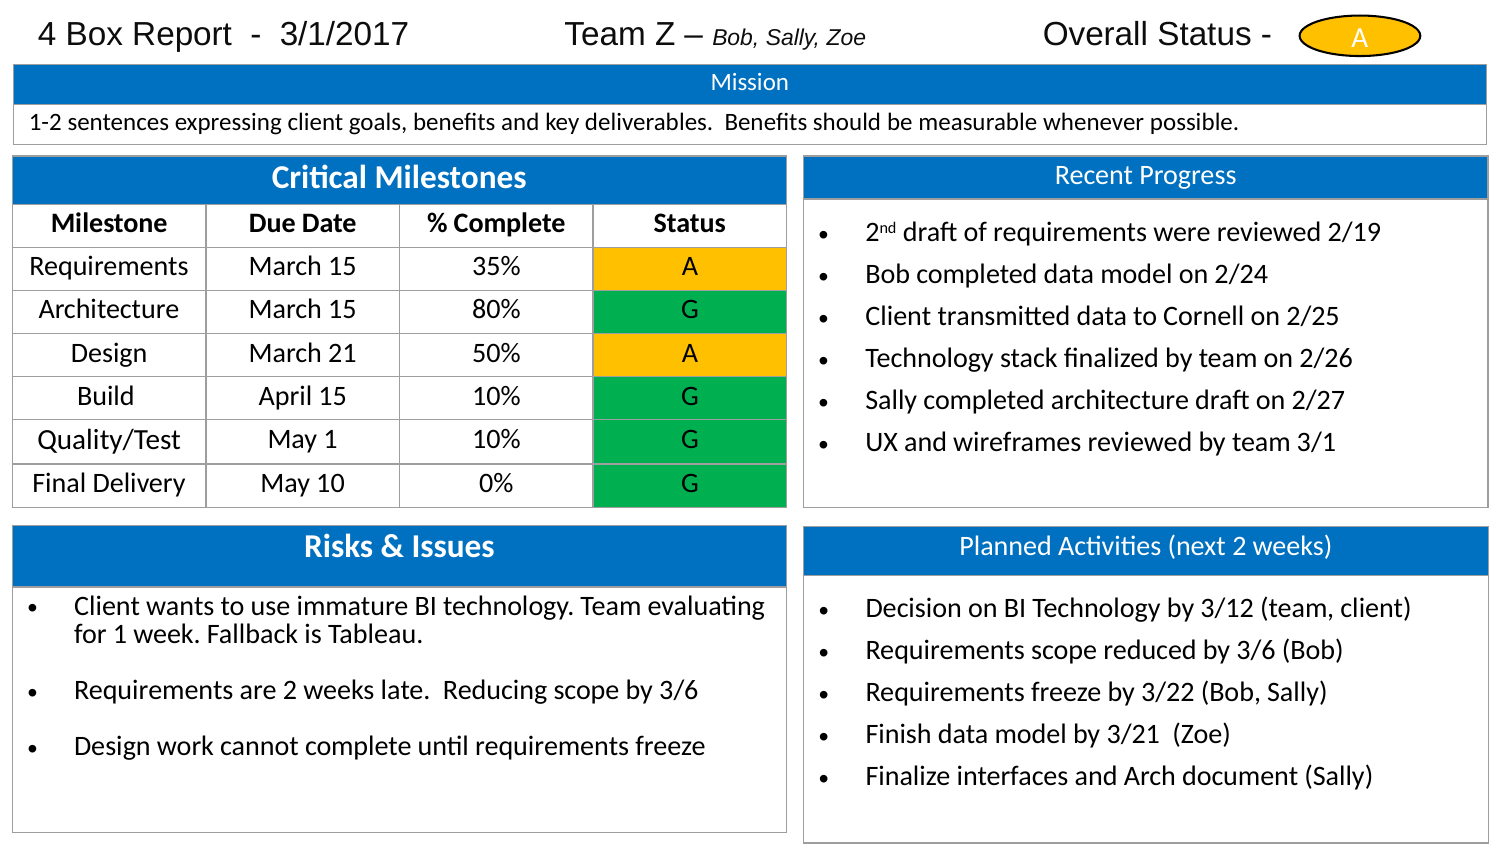

4 Box Report - 3/1/2017
Team Z – Bob, Sally, Zoe
Overall Status -
A
| Mission |
| --- |
| 1-2 sentences expressing client goals, benefits and key deliverables. Benefits should be measurable whenever possible. |
| Critical Milestones | | | |
| --- | --- | --- | --- |
| Milestone | Due Date | % Complete | Status |
| Requirements | March 15 | 35% | A |
| Architecture | March 15 | 80% | G |
| Design | March 21 | 50% | A |
| Build | April 15 | 10% | G |
| Quality/Test | May 1 | 10% | G |
| Final Delivery | May 10 | 0% | G |
| Recent Progress |
| --- |
| 2nd draft of requirements were reviewed 2/19 Bob completed data model on 2/24 Client transmitted data to Cornell on 2/25 Technology stack finalized by team on 2/26 Sally completed architecture draft on 2/27 UX and wireframes reviewed by team 3/1 |
| Risks & Issues |
| --- |
| Client wants to use immature BI technology. Team evaluating for 1 week. Fallback is Tableau. Requirements are 2 weeks late. Reducing scope by 3/6 Design work cannot complete until requirements freeze |
| Planned Activities (next 2 weeks) |
| --- |
| Decision on BI Technology by 3/12 (team, client) Requirements scope reduced by 3/6 (Bob) Requirements freeze by 3/22 (Bob, Sally) Finish data model by 3/21 (Zoe) Finalize interfaces and Arch document (Sally) |